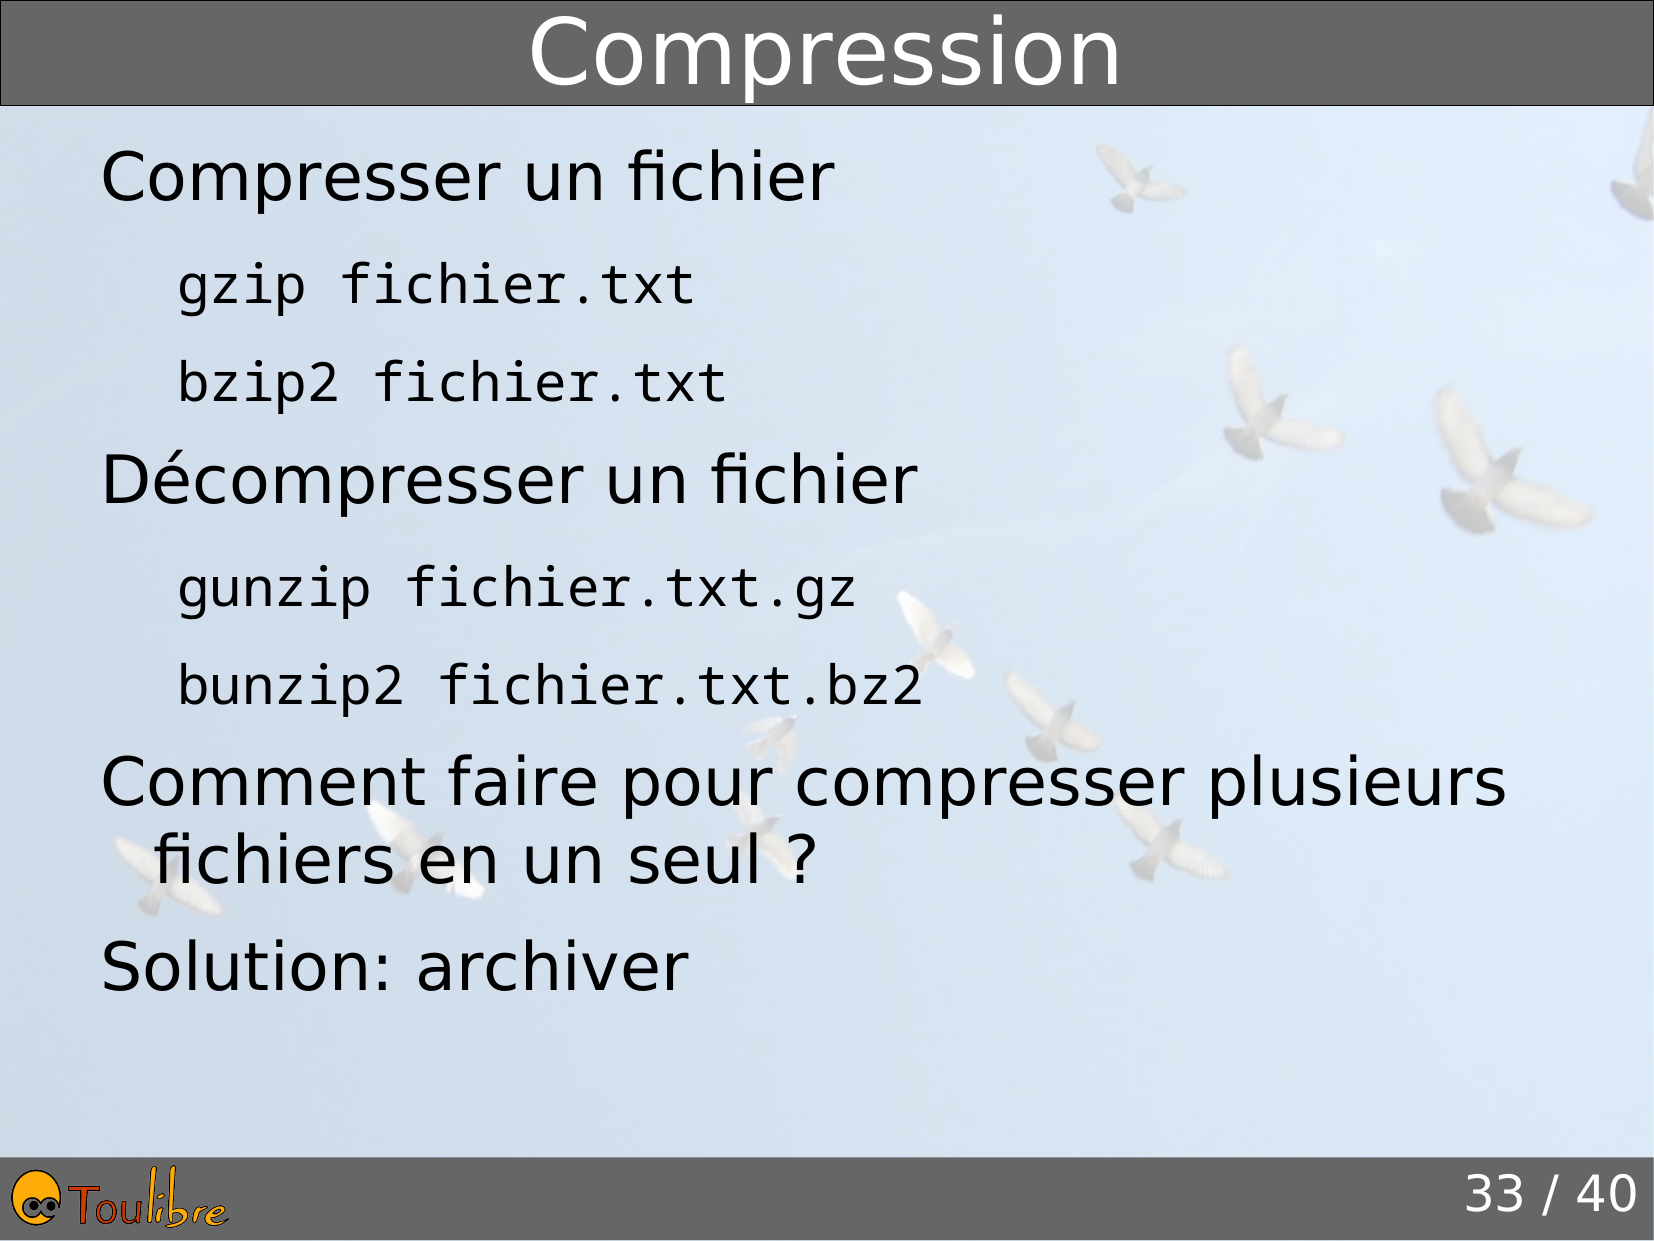

# Compression
Compresser un fichier
gzip fichier.txt
bzip2 fichier.txt
Décompresser un fichier
gunzip fichier.txt.gz
bunzip2 fichier.txt.bz2
Comment faire pour compresser plusieurs fichiers en un seul ?
Solution: archiver